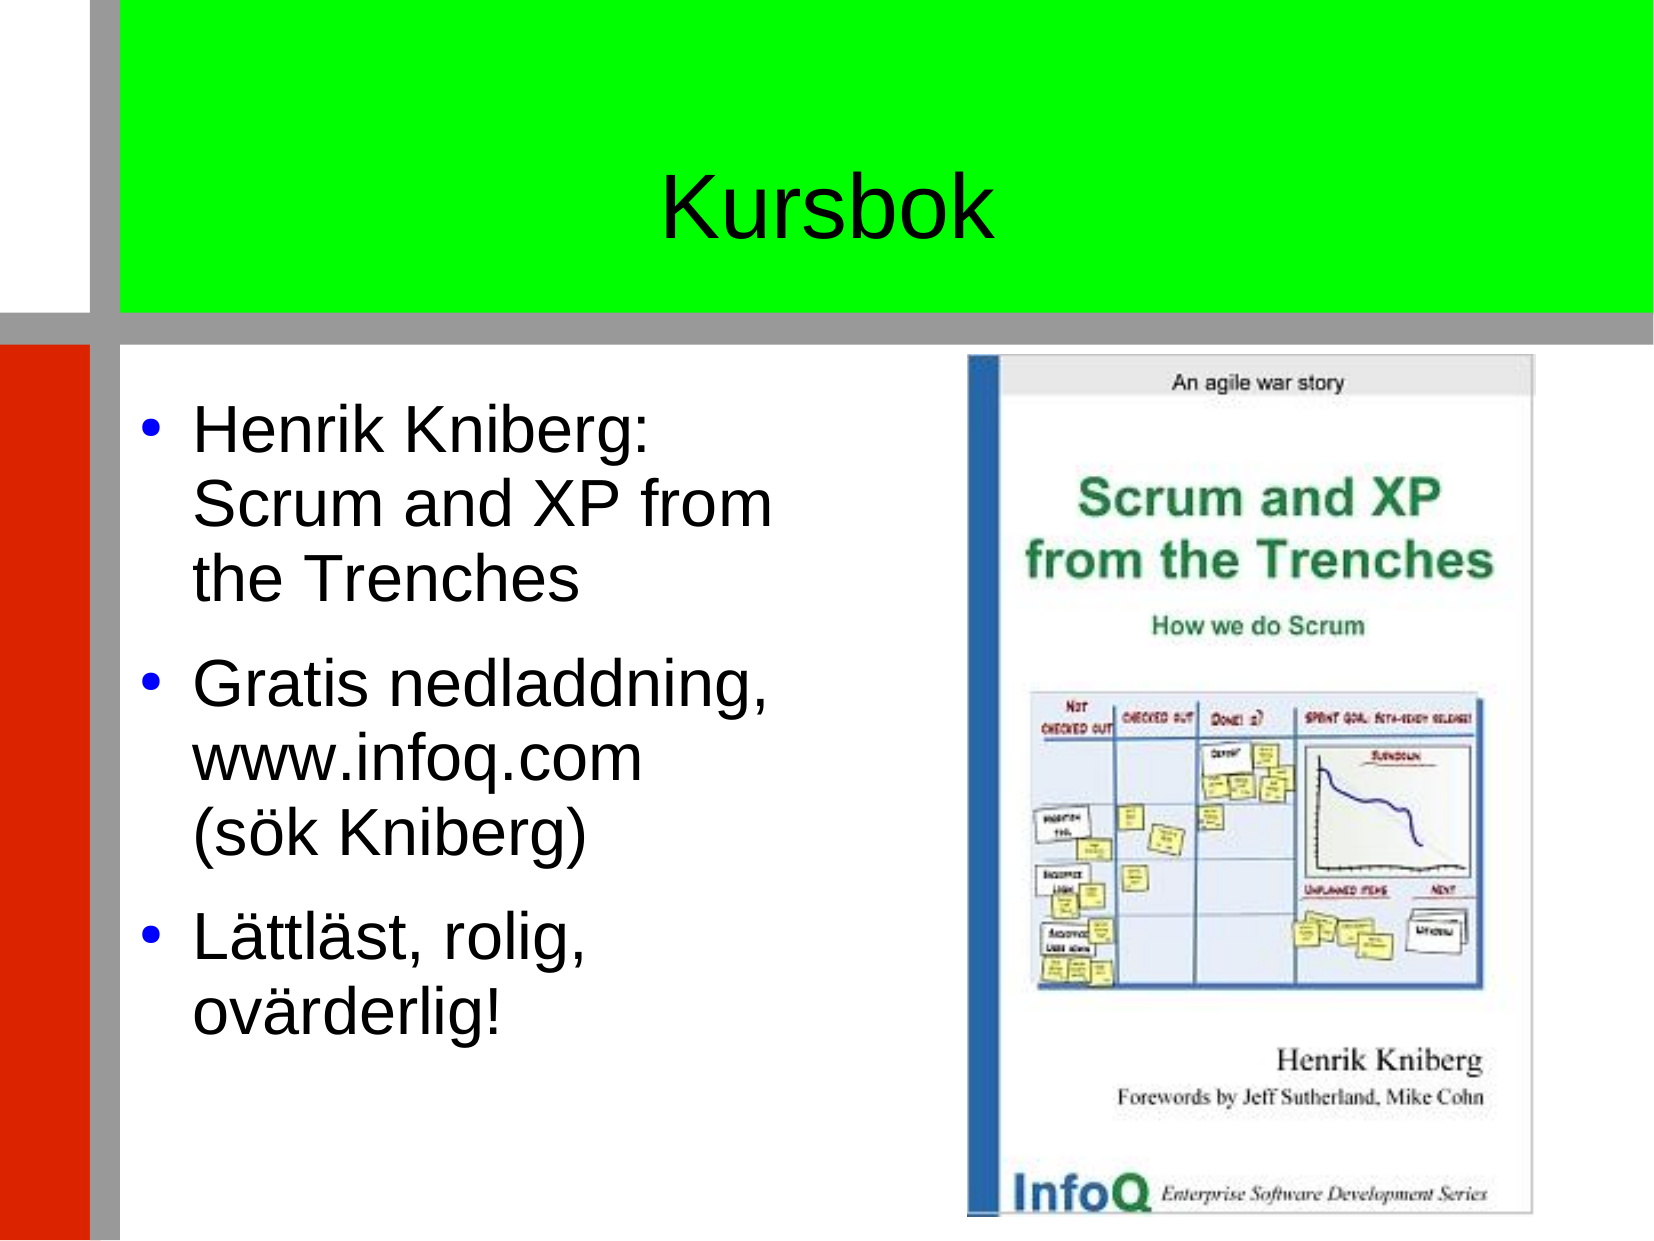

# Kursbok
Henrik Kniberg:
Scrum and XP from the Trenches
Gratis nedladdning, www.infoq.com
(sök Kniberg)
Lättläst, rolig, ovärderlig!